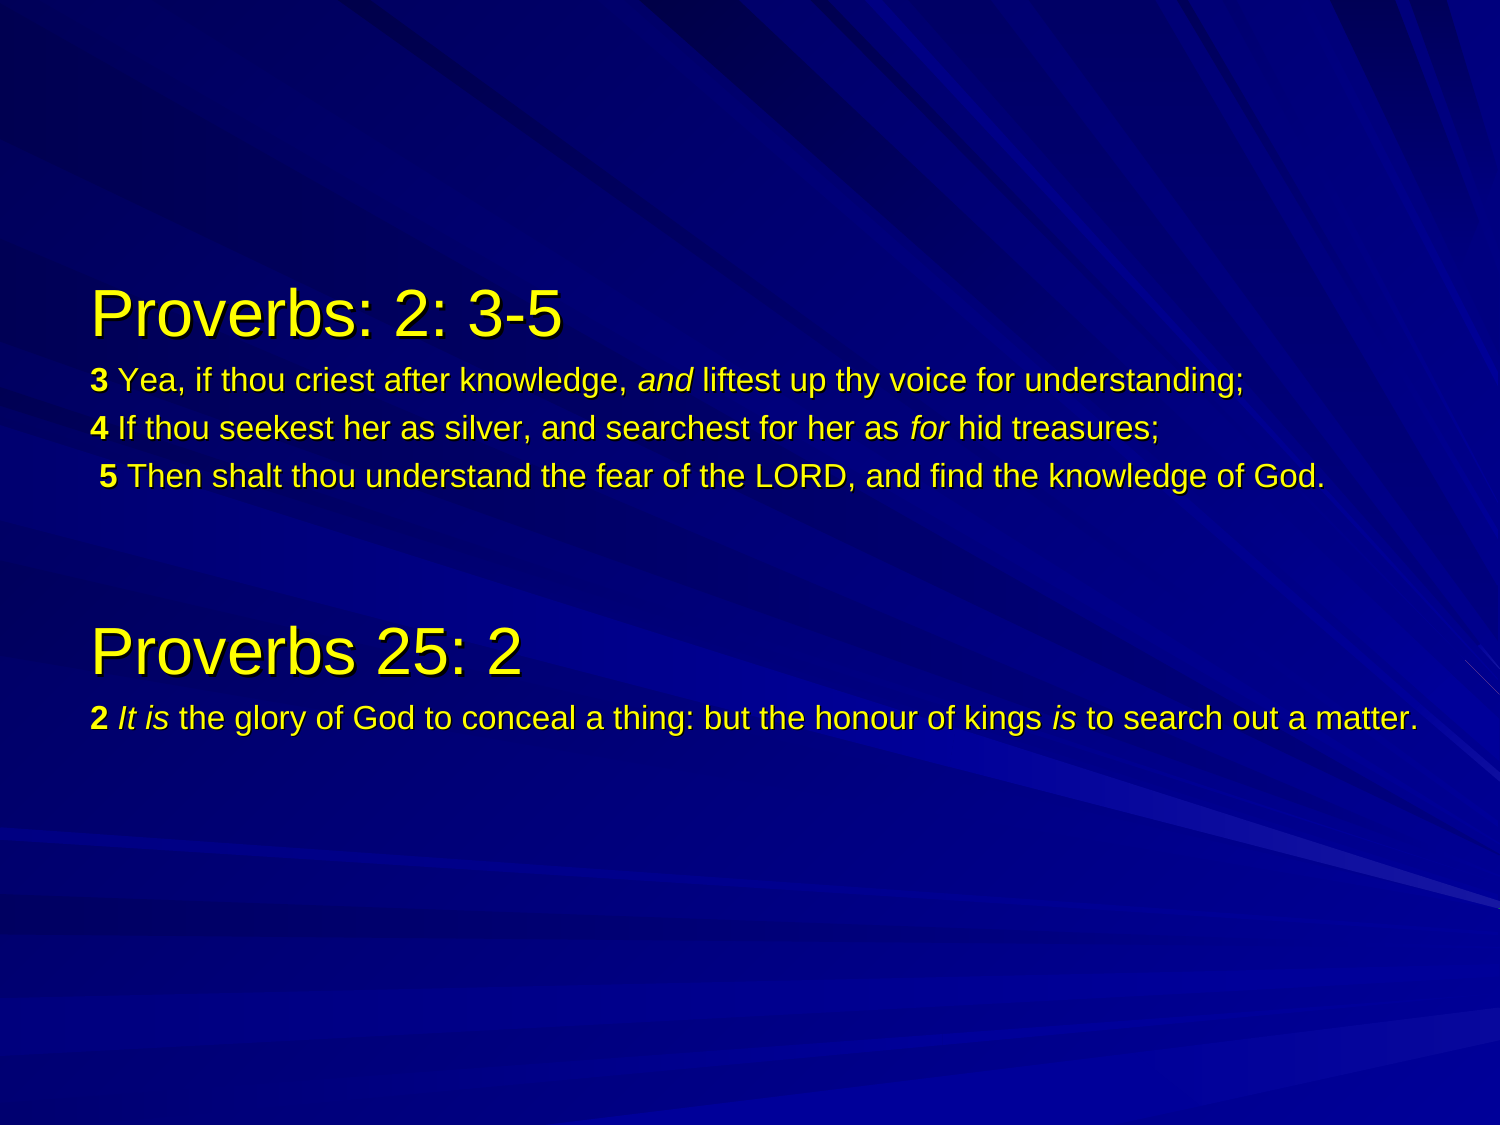

#
Proverbs: 2: 3-5
3 Yea, if thou criest after knowledge, and liftest up thy voice for understanding;
4 If thou seekest her as silver, and searchest for her as for hid treasures;
 5 Then shalt thou understand the fear of the LORD, and find the knowledge of God.
Proverbs 25: 2
2 It is the glory of God to conceal a thing: but the honour of kings is to search out a matter.